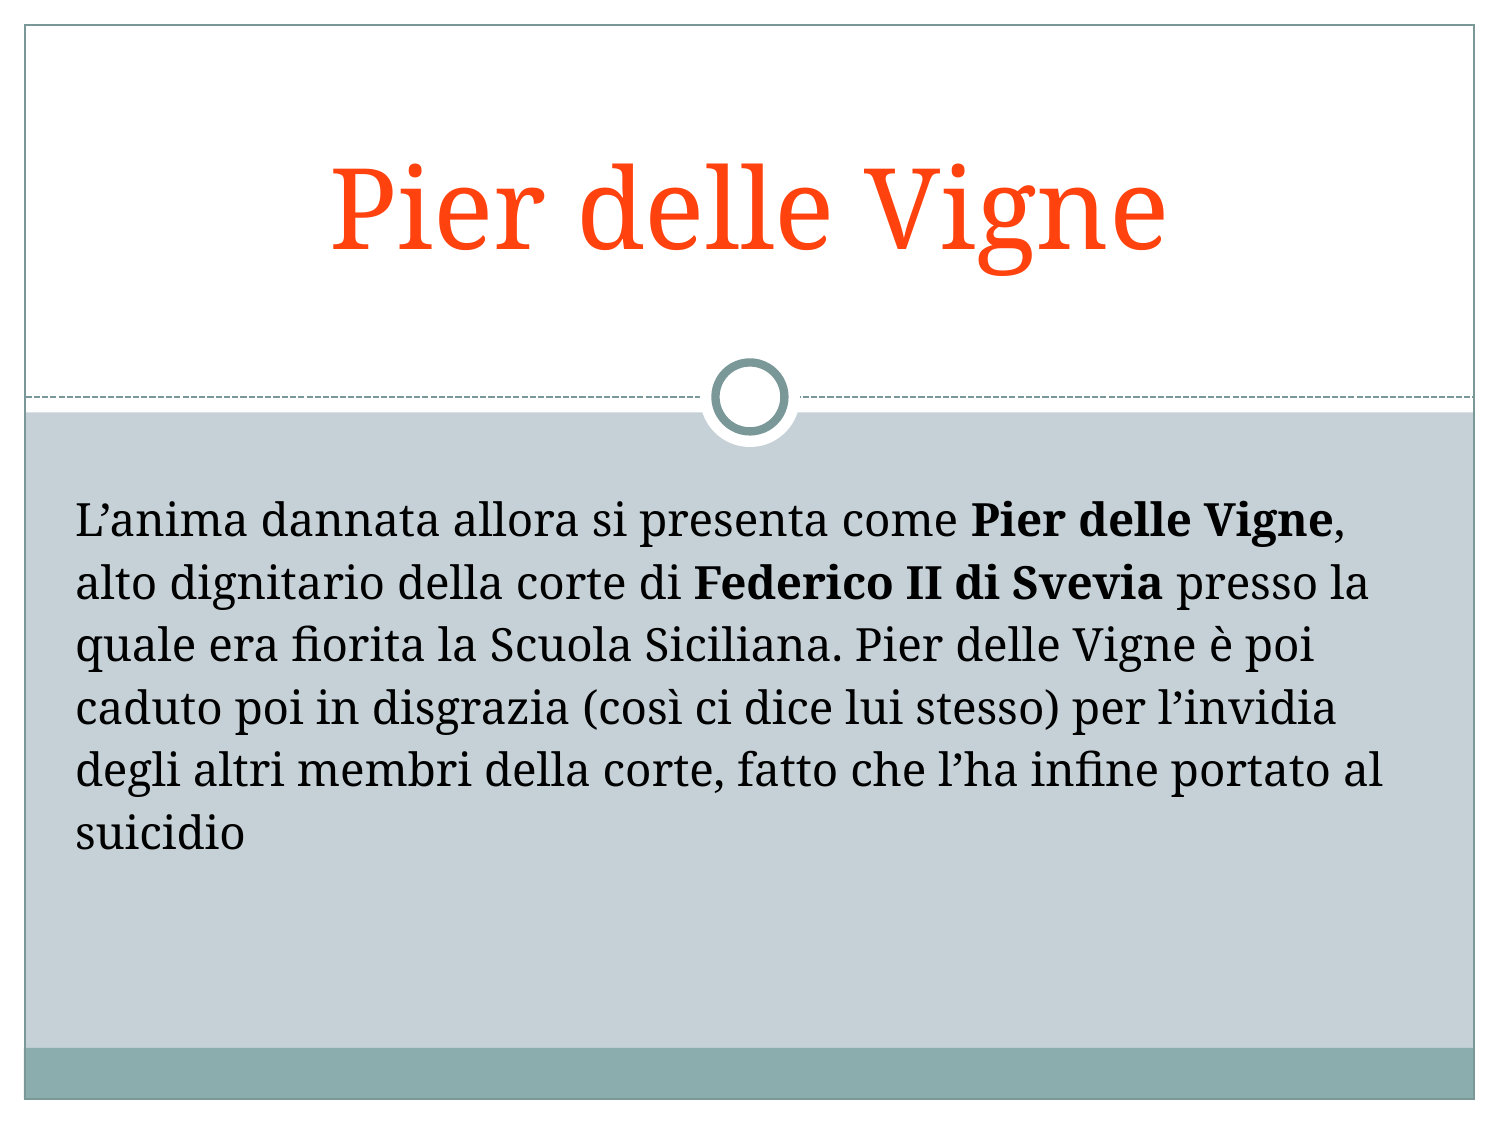

# Pier delle Vigne
L’anima dannata allora si presenta come Pier delle Vigne, alto dignitario della corte di Federico II di Svevia presso la quale era fiorita la Scuola Siciliana. Pier delle Vigne è poi caduto poi in disgrazia (così ci dice lui stesso) per l’invidia degli altri membri della corte, fatto che l’ha infine portato al suicidio